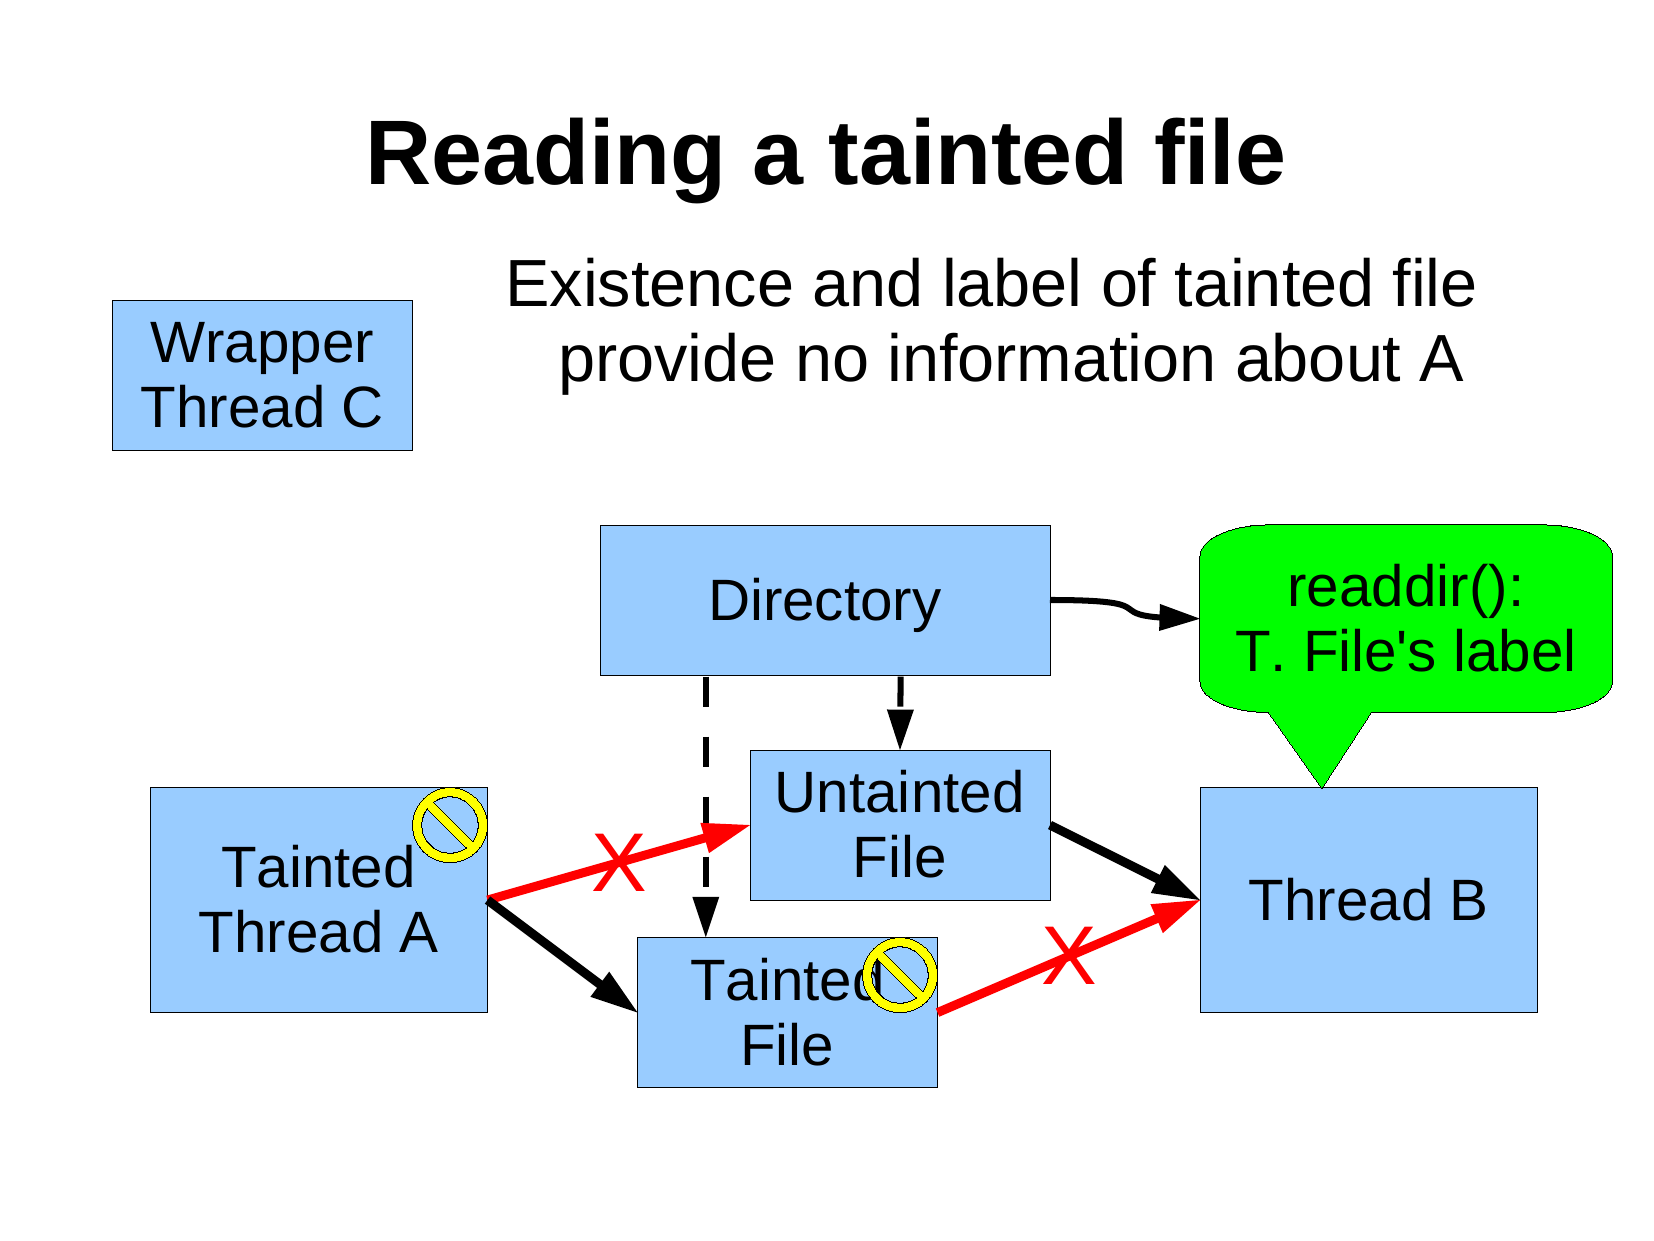

# Reading a tainted file
Existence and label of tainted file provide no information about A
Wrapper
Thread C
Directory
readdir():
T. File's label
Untainted
File
Tainted
Thread A
Thread B
Tainted
File